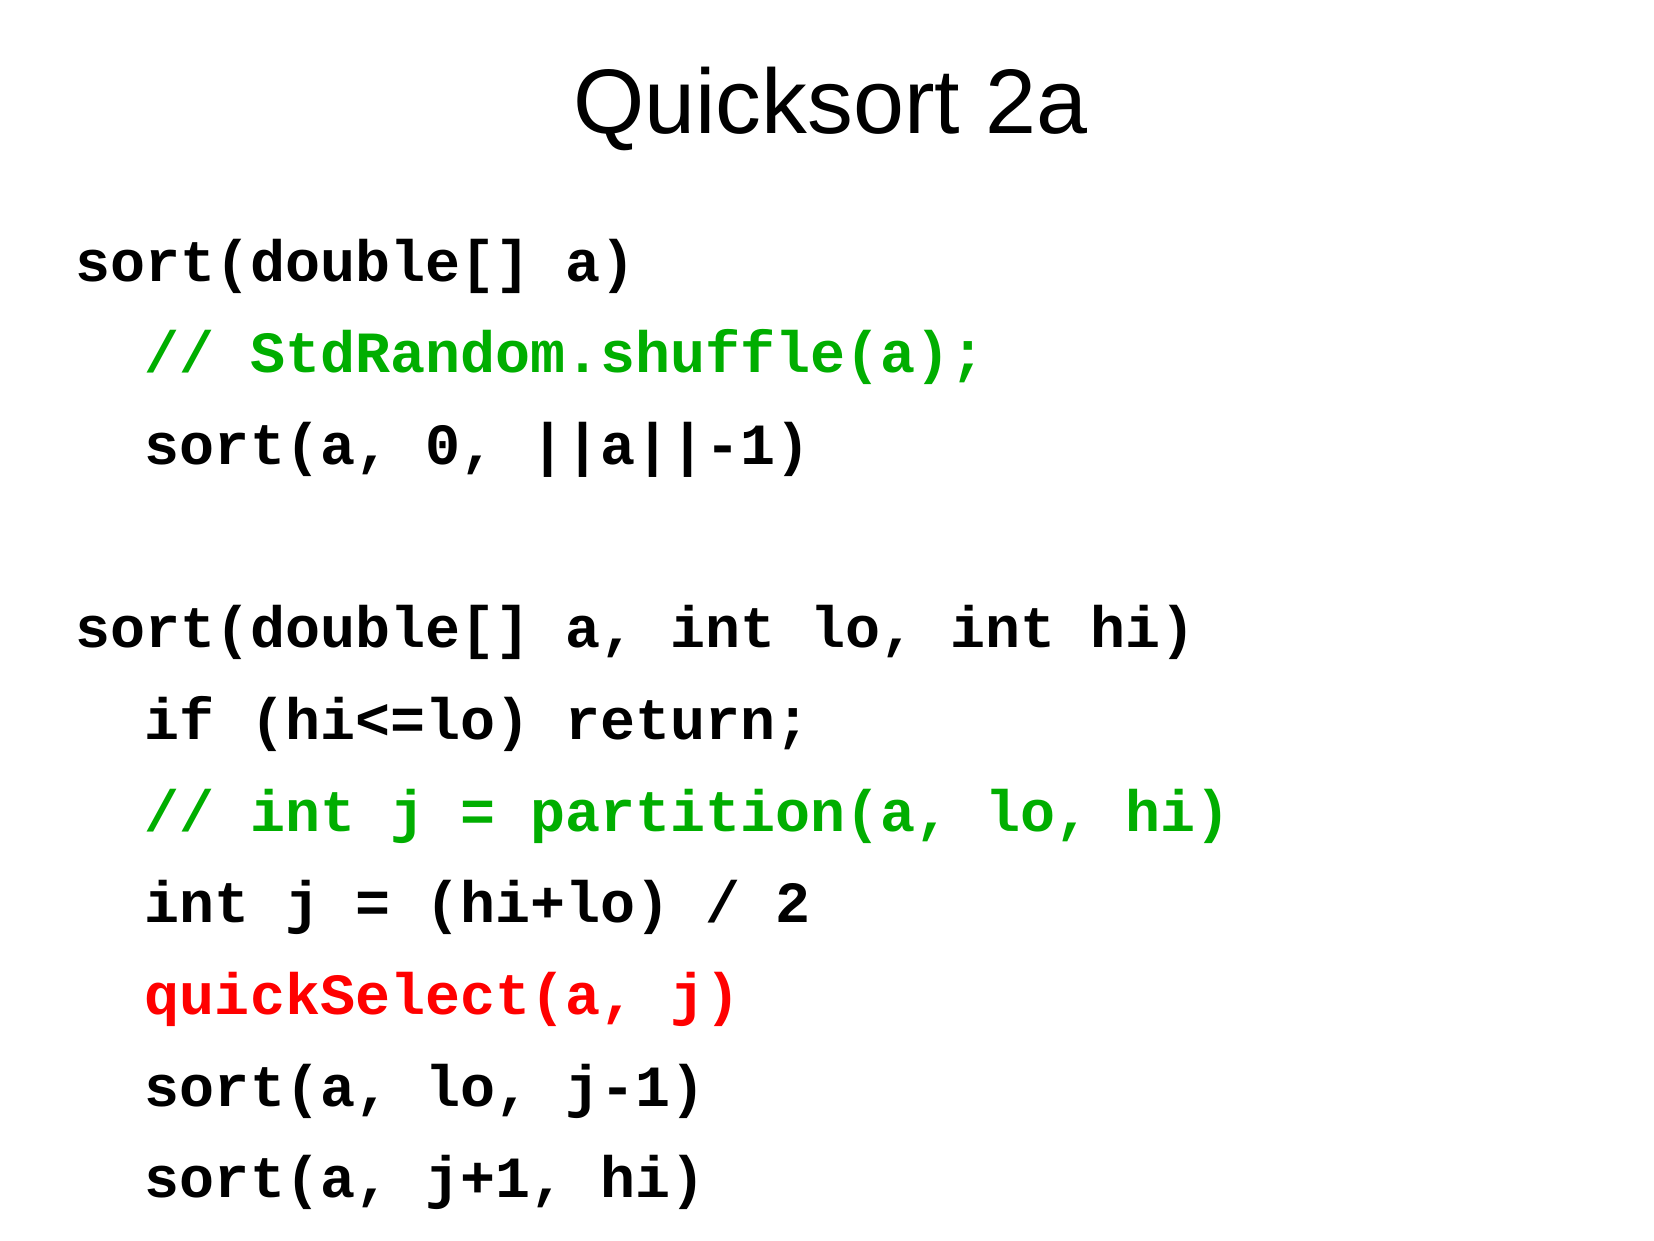

# Quicksort 2a
sort(double[] a)
 // StdRandom.shuffle(a);
 sort(a, 0, ||a||-1)
sort(double[] a, int lo, int hi)
 if (hi<=lo) return;
 // int j = partition(a, lo, hi)
 int j = (hi+lo) / 2
 quickSelect(a, j)
 sort(a, lo, j-1)
 sort(a, j+1, hi)